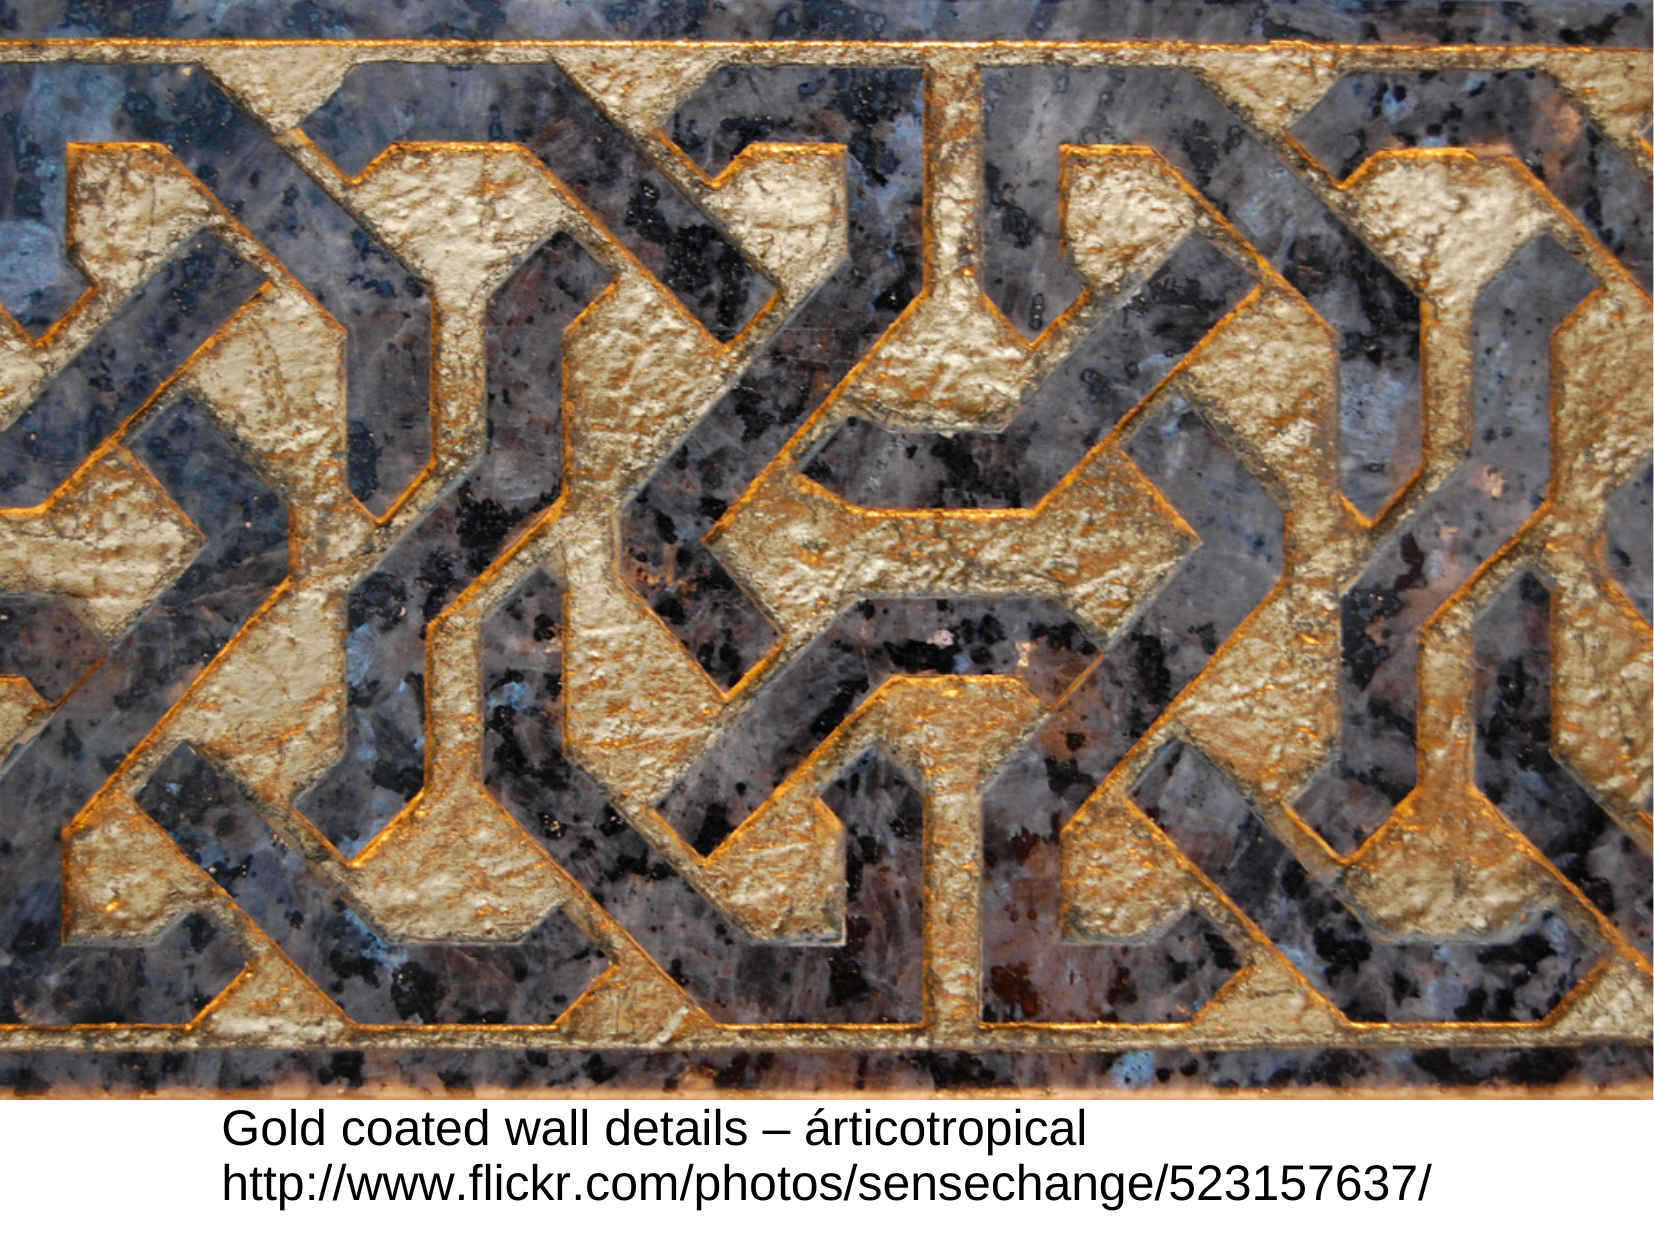

Gold coated wall details – árticotropical
http://www.flickr.com/photos/sensechange/523157637/